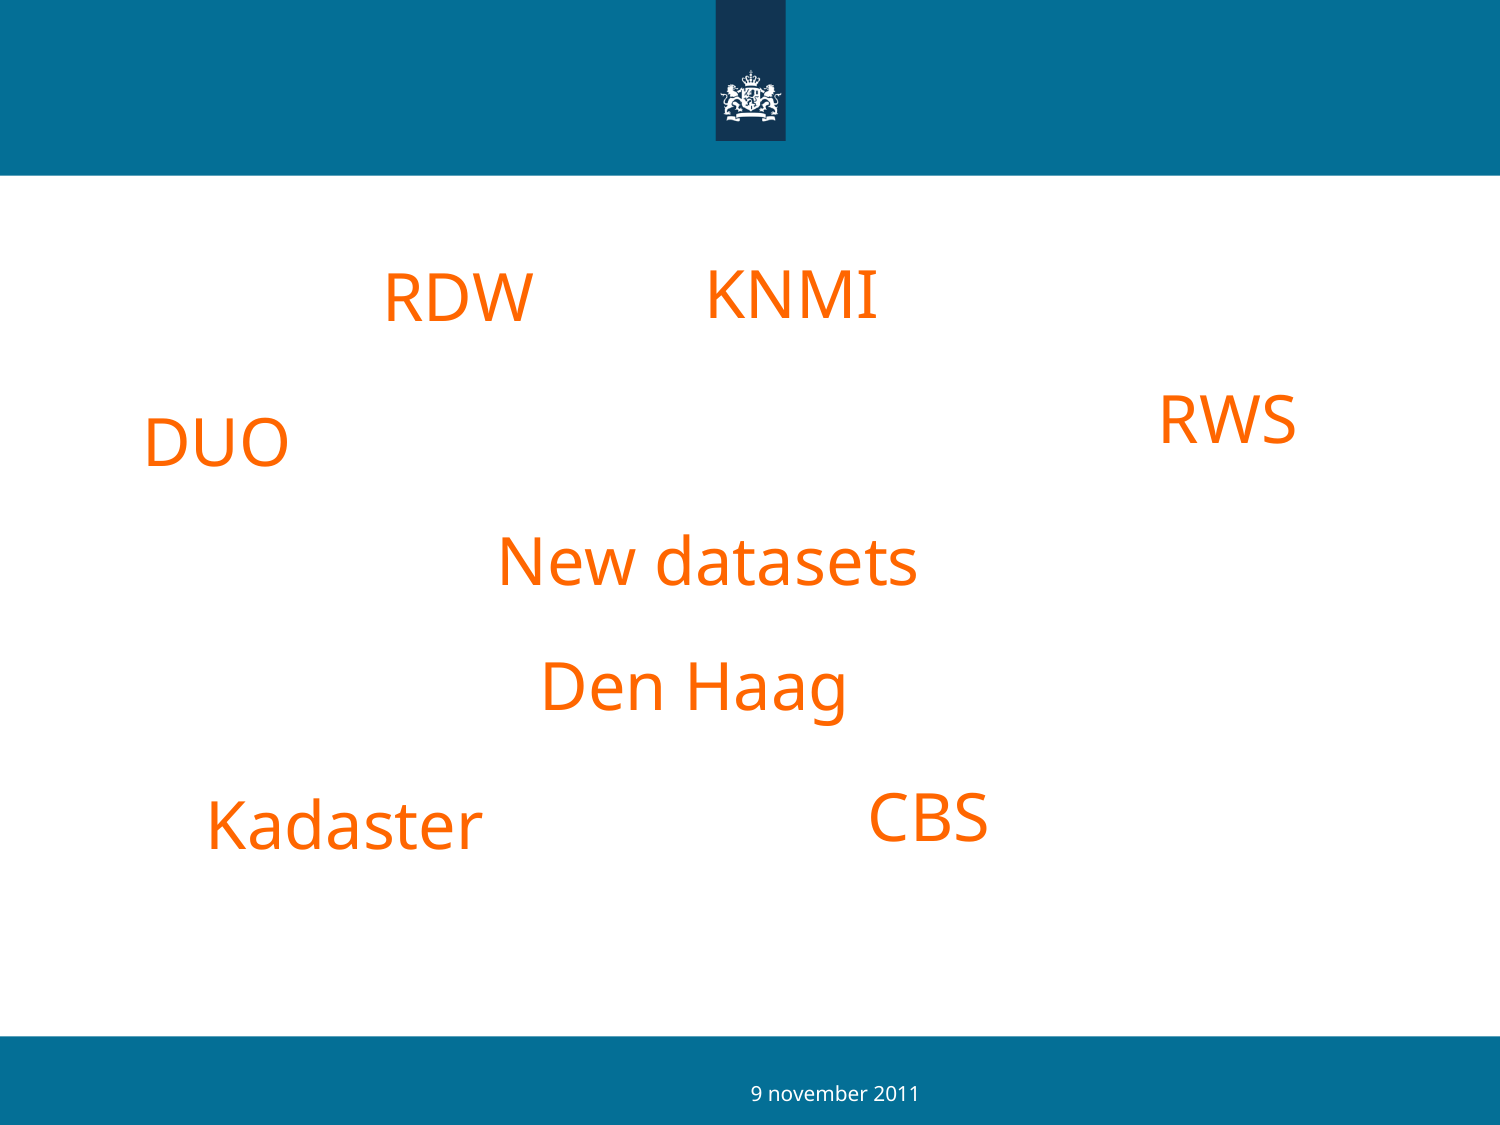

KNMI
RDW
RWS
DUO
New datasets
Den Haag
CBS
Kadaster
9 november 2011